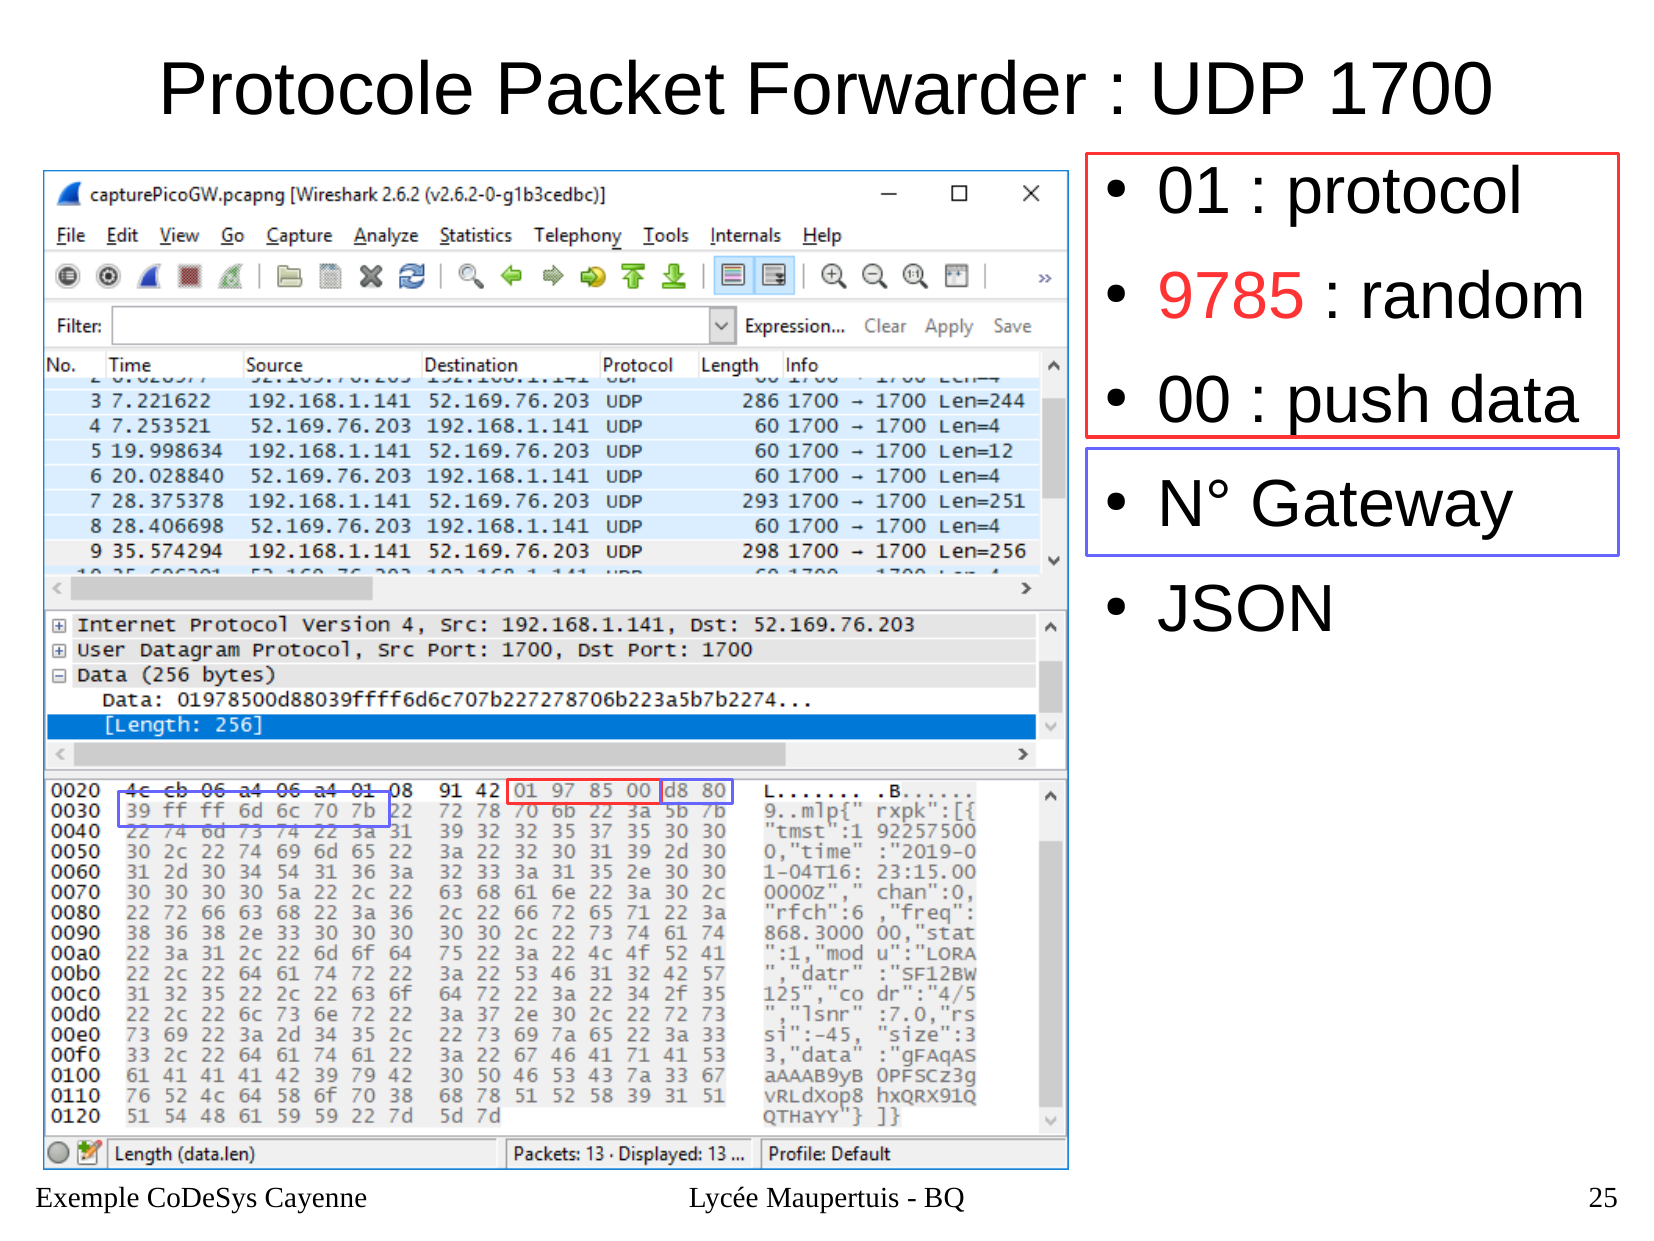

# Protocole Packet Forwarder : UDP 1700
01 : protocol
9785 : random
00 : push data
N° Gateway
JSON
Exemple CoDeSys Cayenne
Lycée Maupertuis - BQ
25